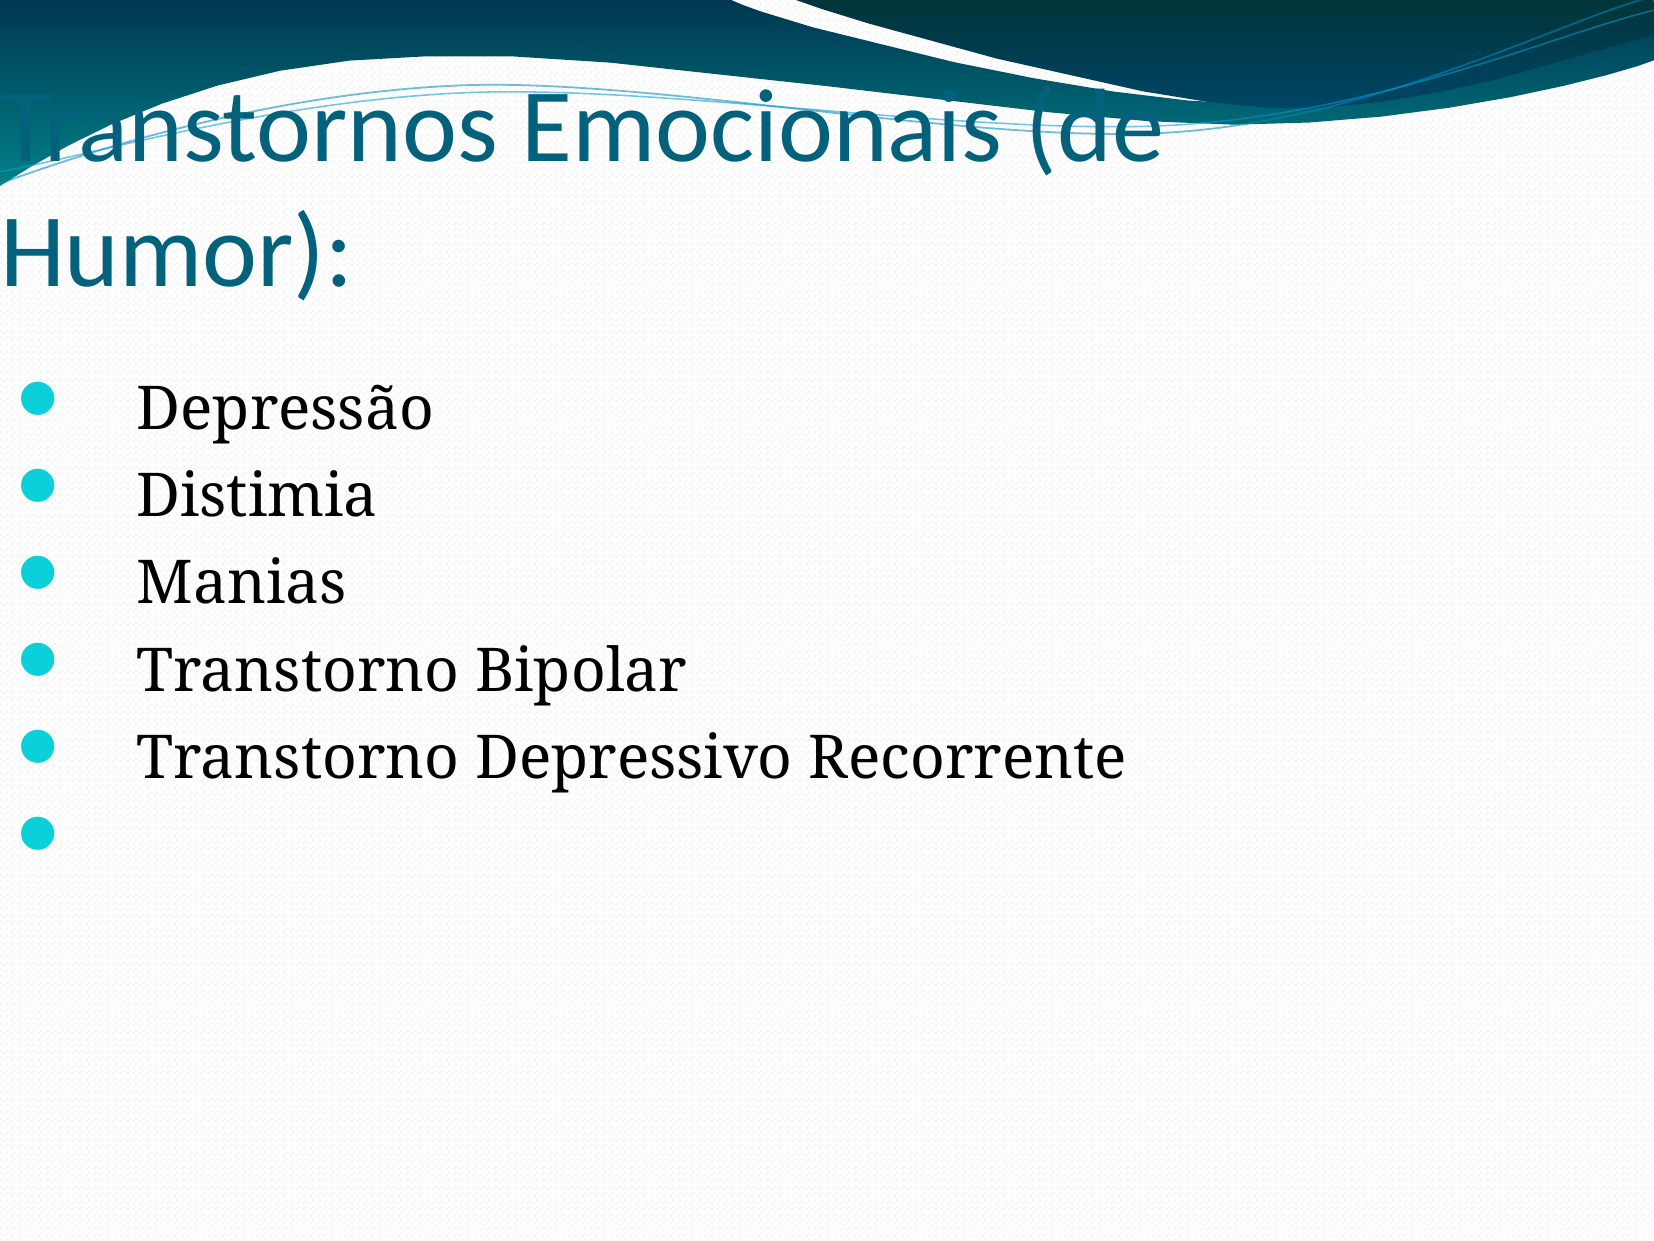

# Transtornos Emocionais (de Humor):
 Depressão
 Distimia
 Manias
 Transtorno Bipolar
 Transtorno Depressivo Recorrente